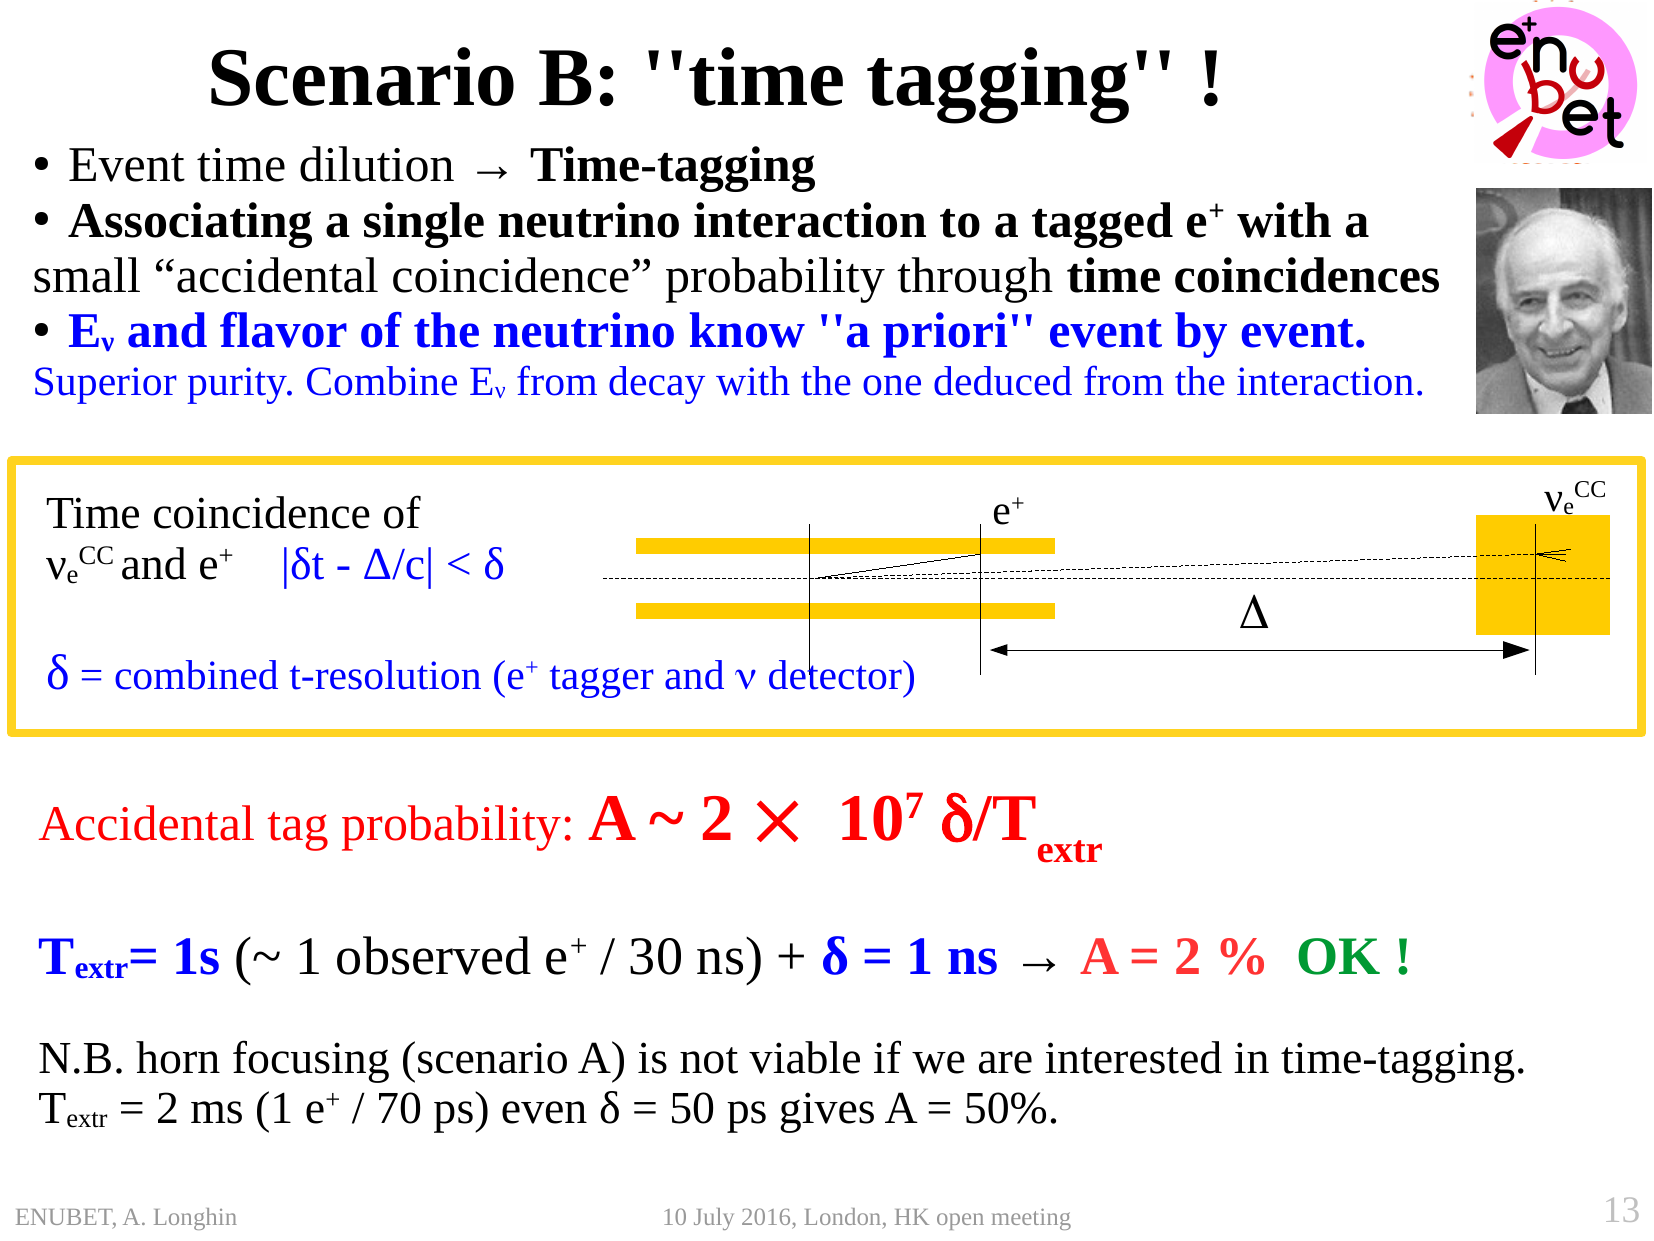

Scenario B: ''time tagging'' !
Event time dilution → Time-tagging
Associating a single neutrino interaction to a tagged e+ with a
small “accidental coincidence” probability through time coincidences
Eν and flavor of the neutrino know ''a priori'' event by event.
Superior purity. Combine Eν from decay with the one deduced from the interaction.
νeCC
e+
Time coincidence of
νeCC and e+ |δt - Δ/c| < δ
δ = combined t-resolution (e+ tagger and n detector)
D
Accidental tag probability: A ~ 2 ´ 107 d/Textr
Textr= 1s (~ 1 observed e+ / 30 ns) + δ = 1 ns → A = 2 % OK !
N.B. horn focusing (scenario A) is not viable if we are interested in time-tagging.
Textr = 2 ms (1 e+ / 70 ps) even δ = 50 ps gives A = 50%.